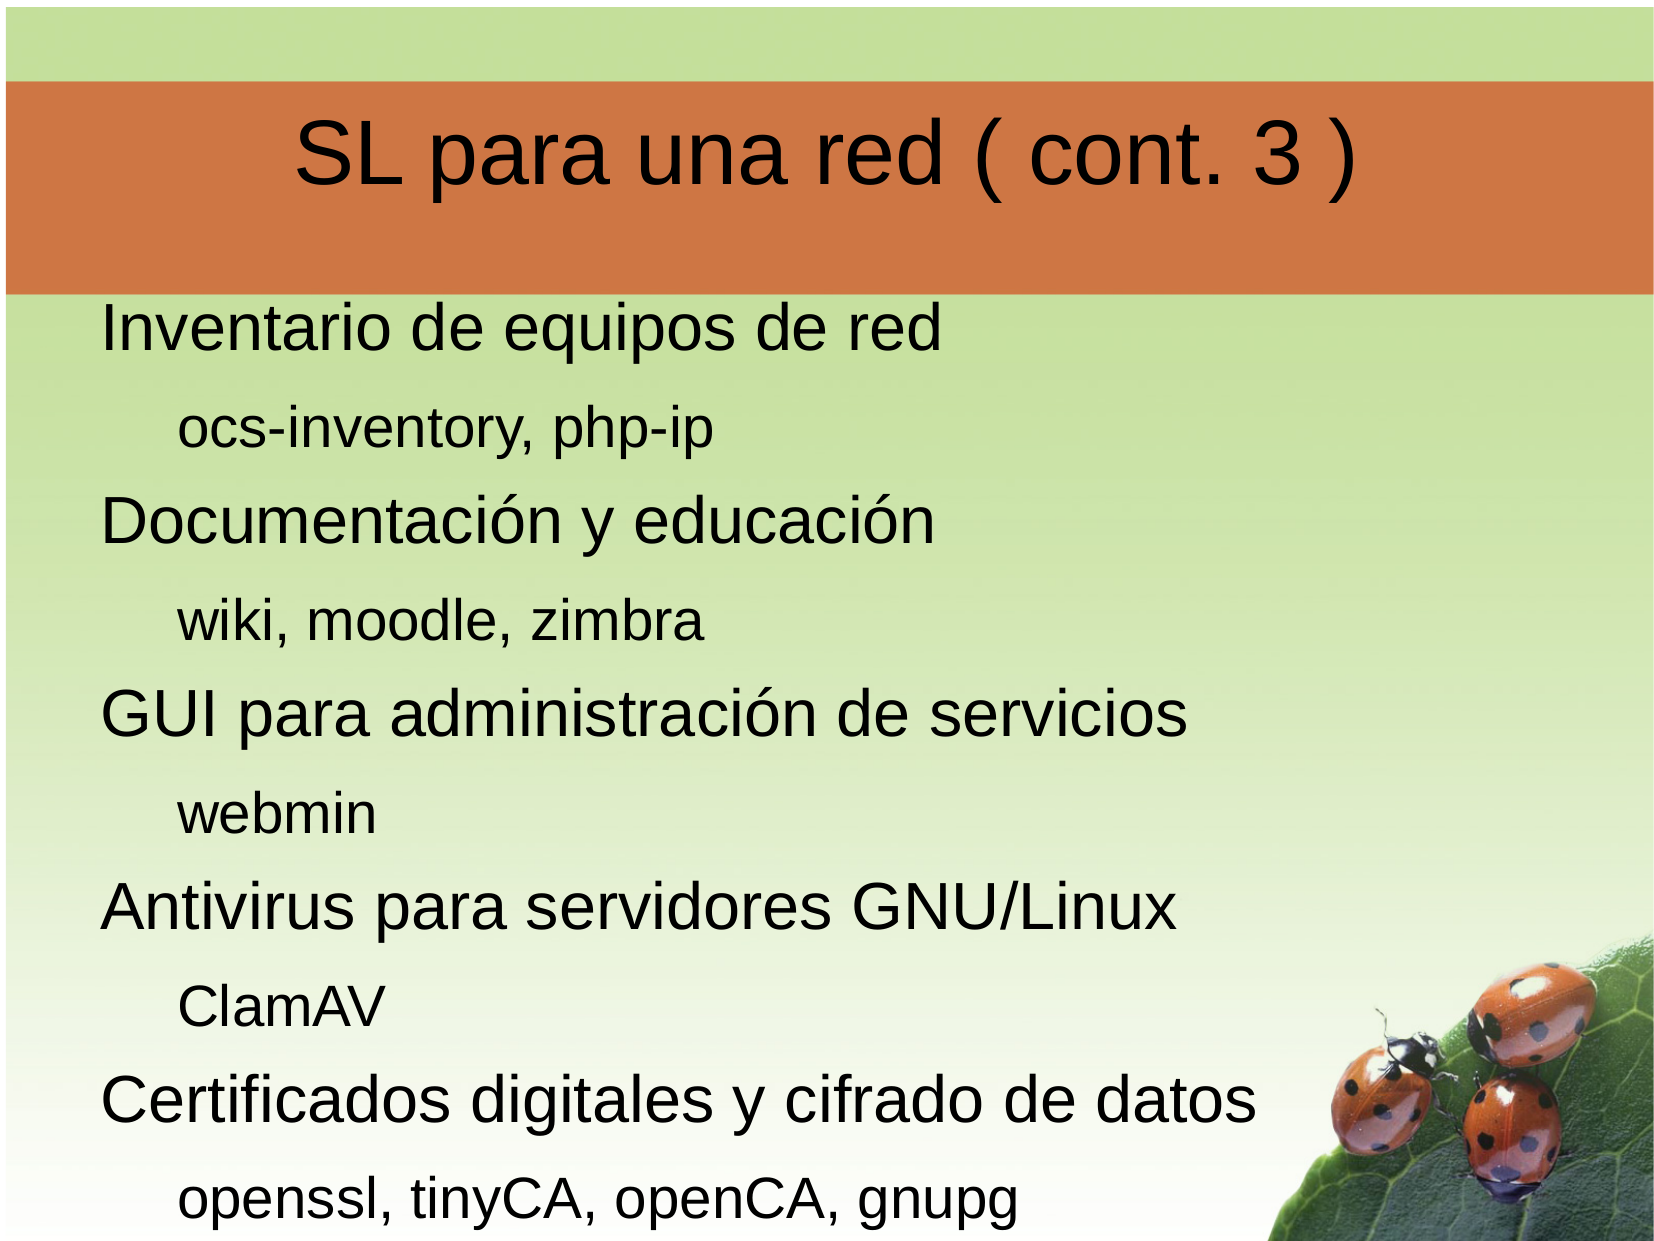

# SL para una red ( cont. 3 )
Inventario de equipos de red
ocs-inventory, php-ip
Documentación y educación
wiki, moodle, zimbra
GUI para administración de servicios
webmin
Antivirus para servidores GNU/Linux
ClamAV
Certificados digitales y cifrado de datos
openssl, tinyCA, openCA, gnupg